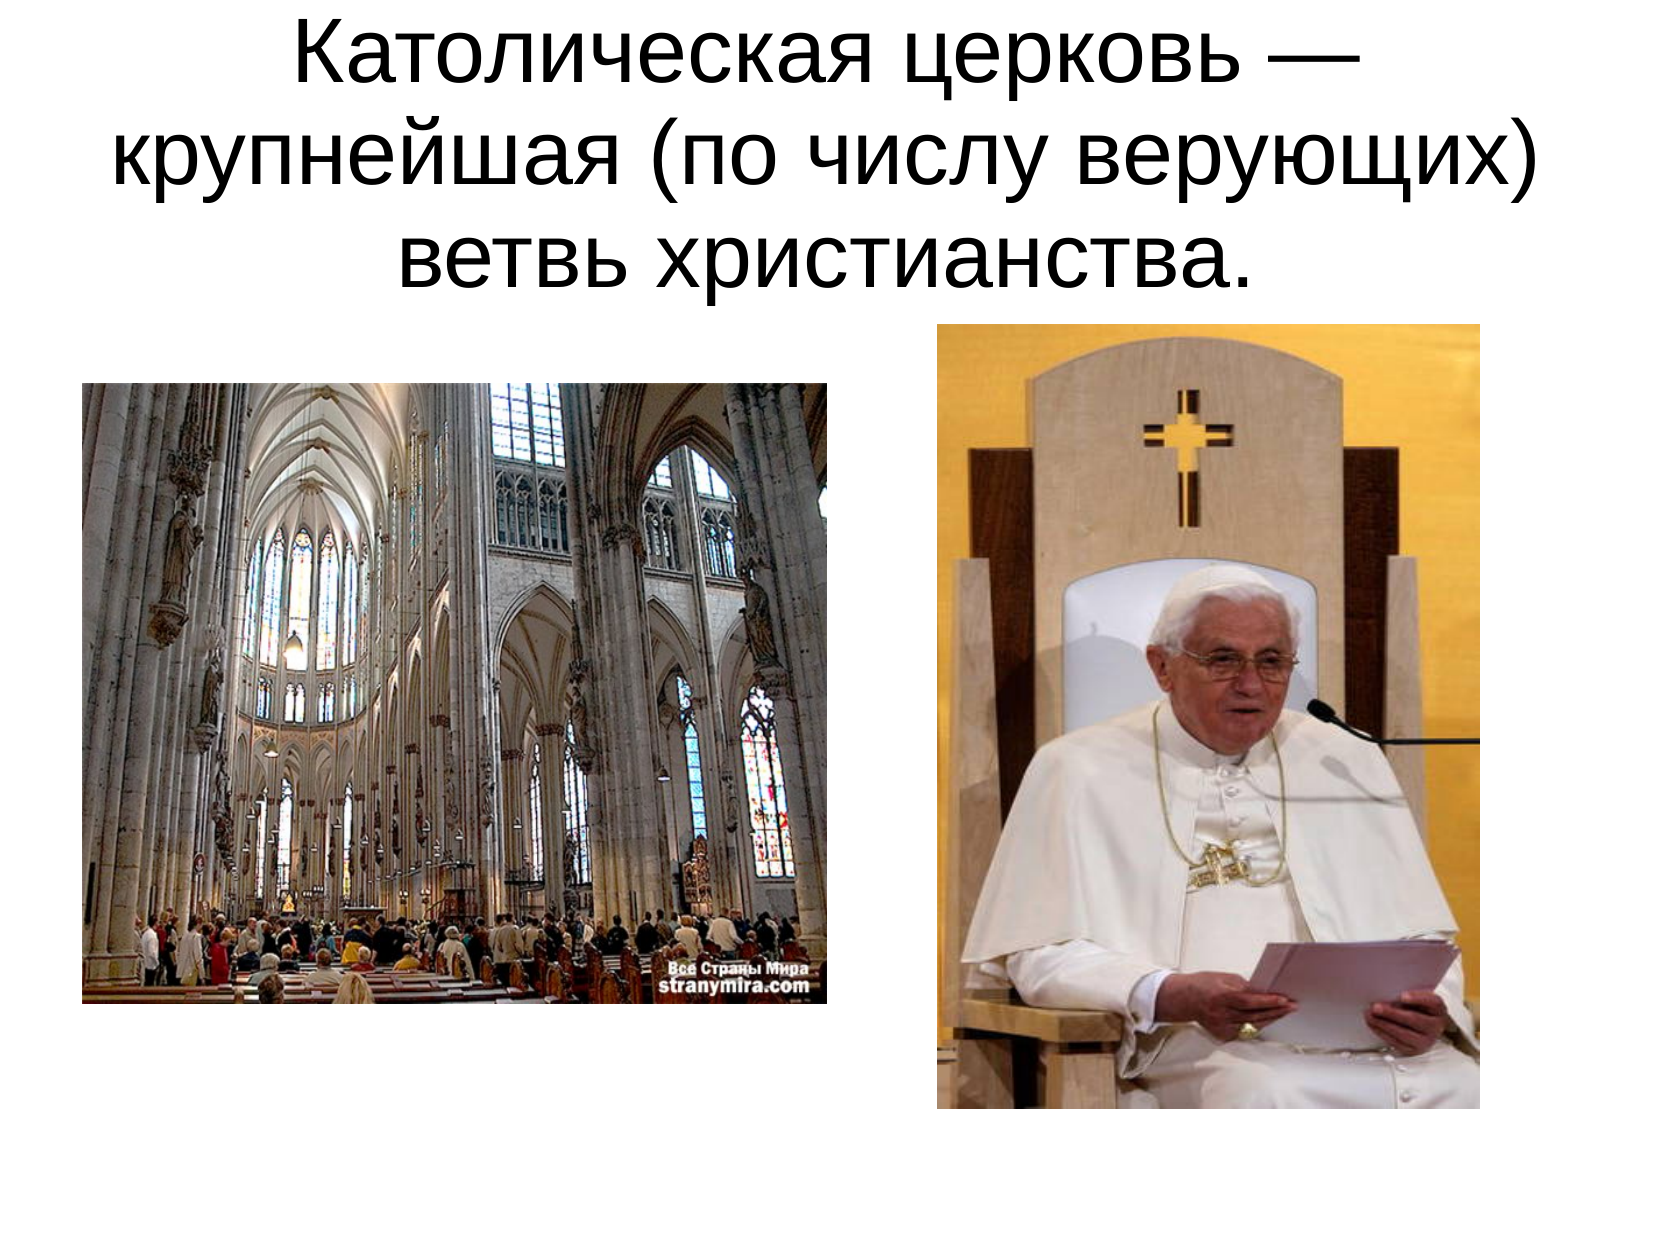

# Католическая церковь — крупнейшая (по числу верующих) ветвь христианства.